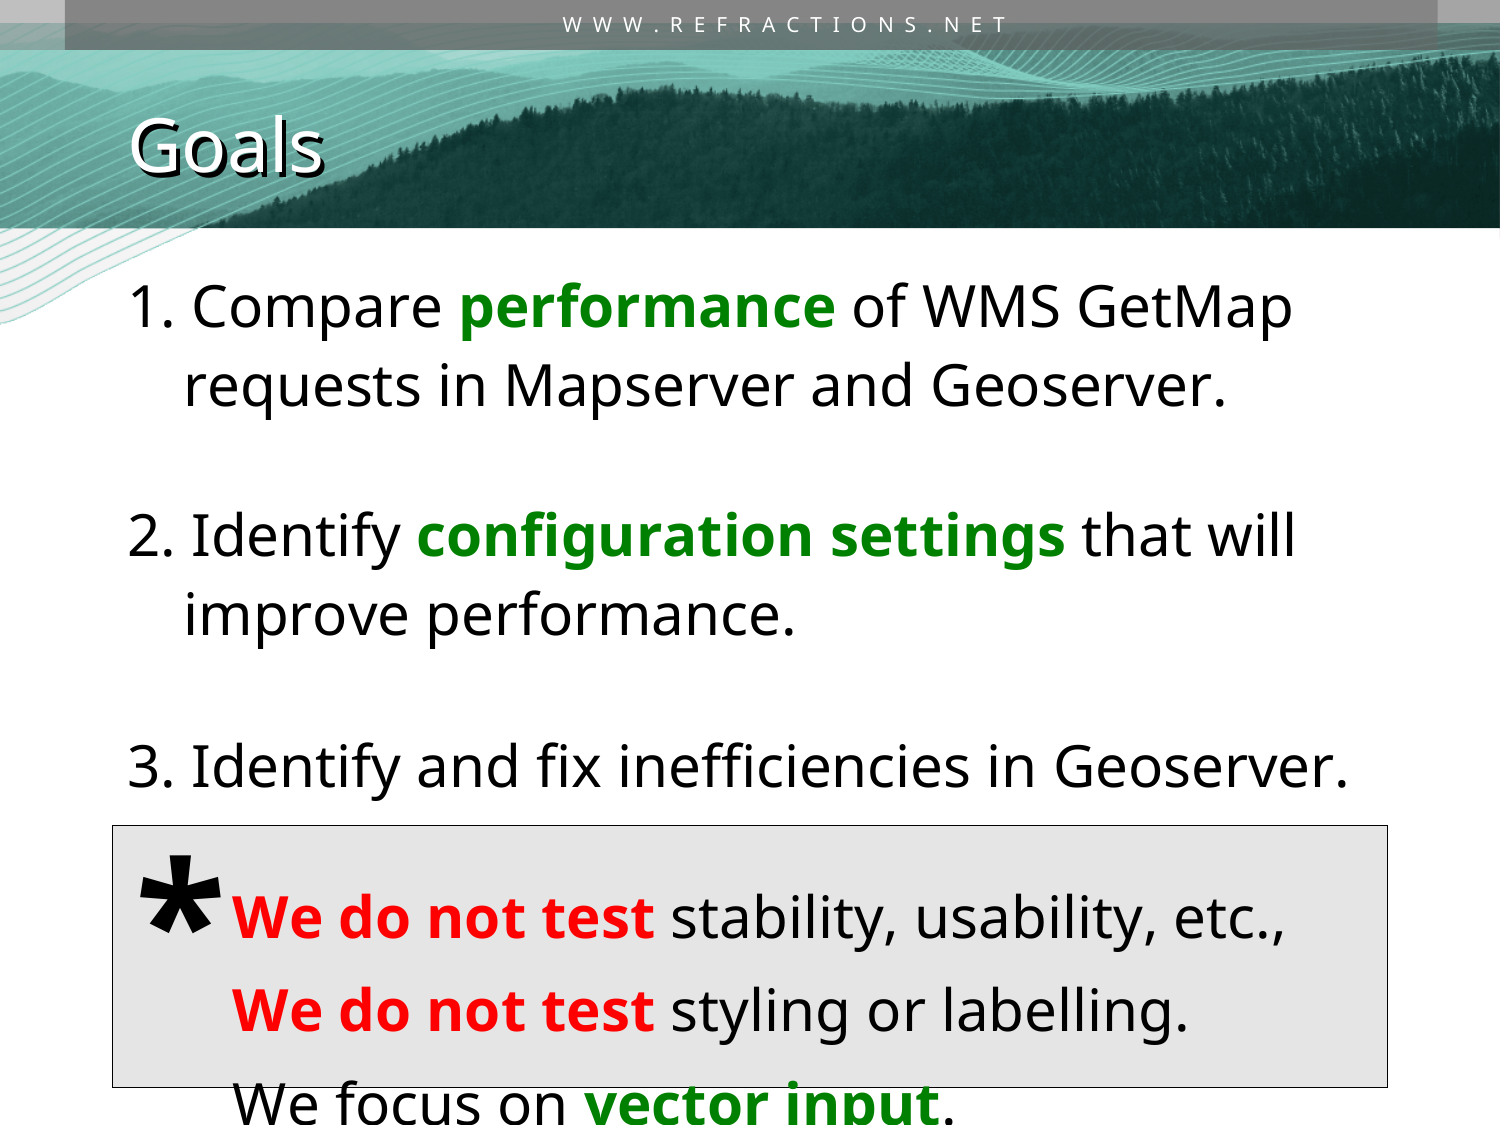

# Goals
1. Compare performance of WMS GetMap requests in Mapserver and Geoserver.
2. Identify configuration settings that will improve performance.
3. Identify and fix inefficiencies in Geoserver.
 We do not test stability, usability, etc.,
 We do not test styling or labelling.
 We focus on vector input.
*